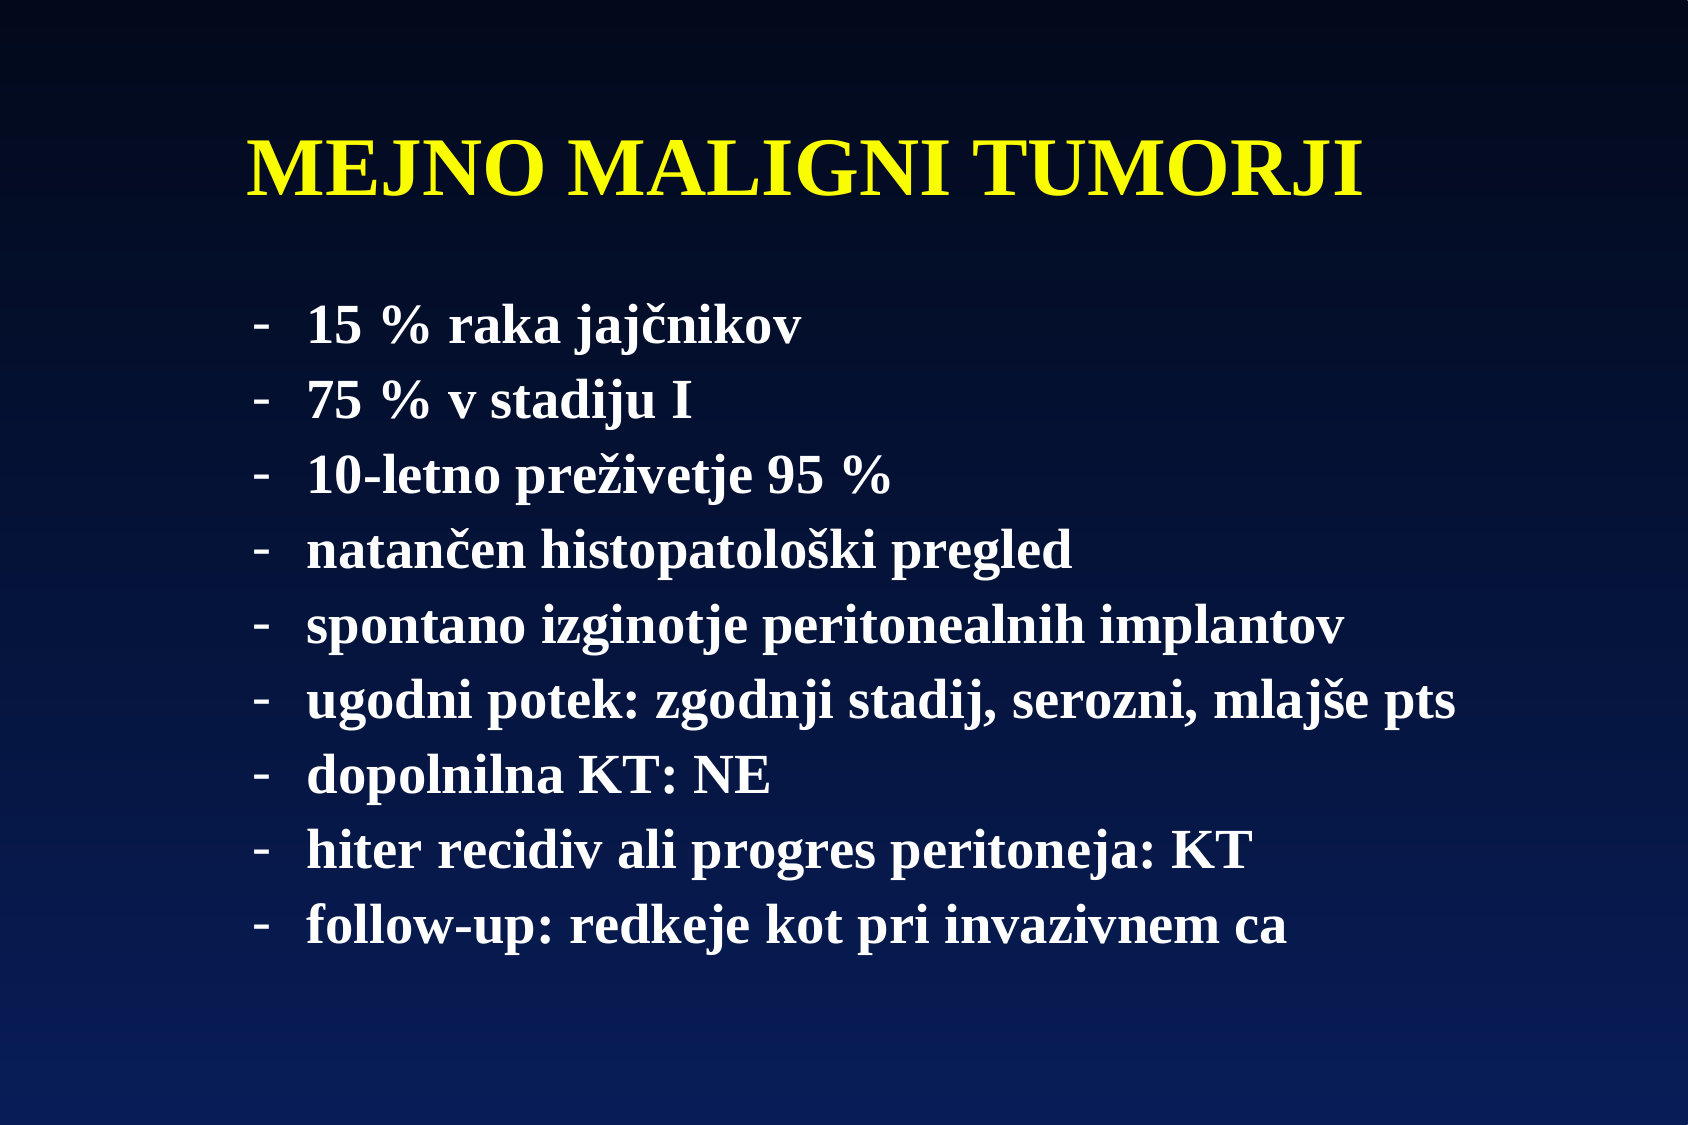

# MEJNO MALIGNI TUMORJI
15 % raka jajčnikov
75 % v stadiju I
10-letno preživetje 95 %
natančen histopatološki pregled
spontano izginotje peritonealnih implantov
ugodni potek: zgodnji stadij, serozni, mlajše pts
dopolnilna KT: NE
hiter recidiv ali progres peritoneja: KT
follow-up: redkeje kot pri invazivnem ca